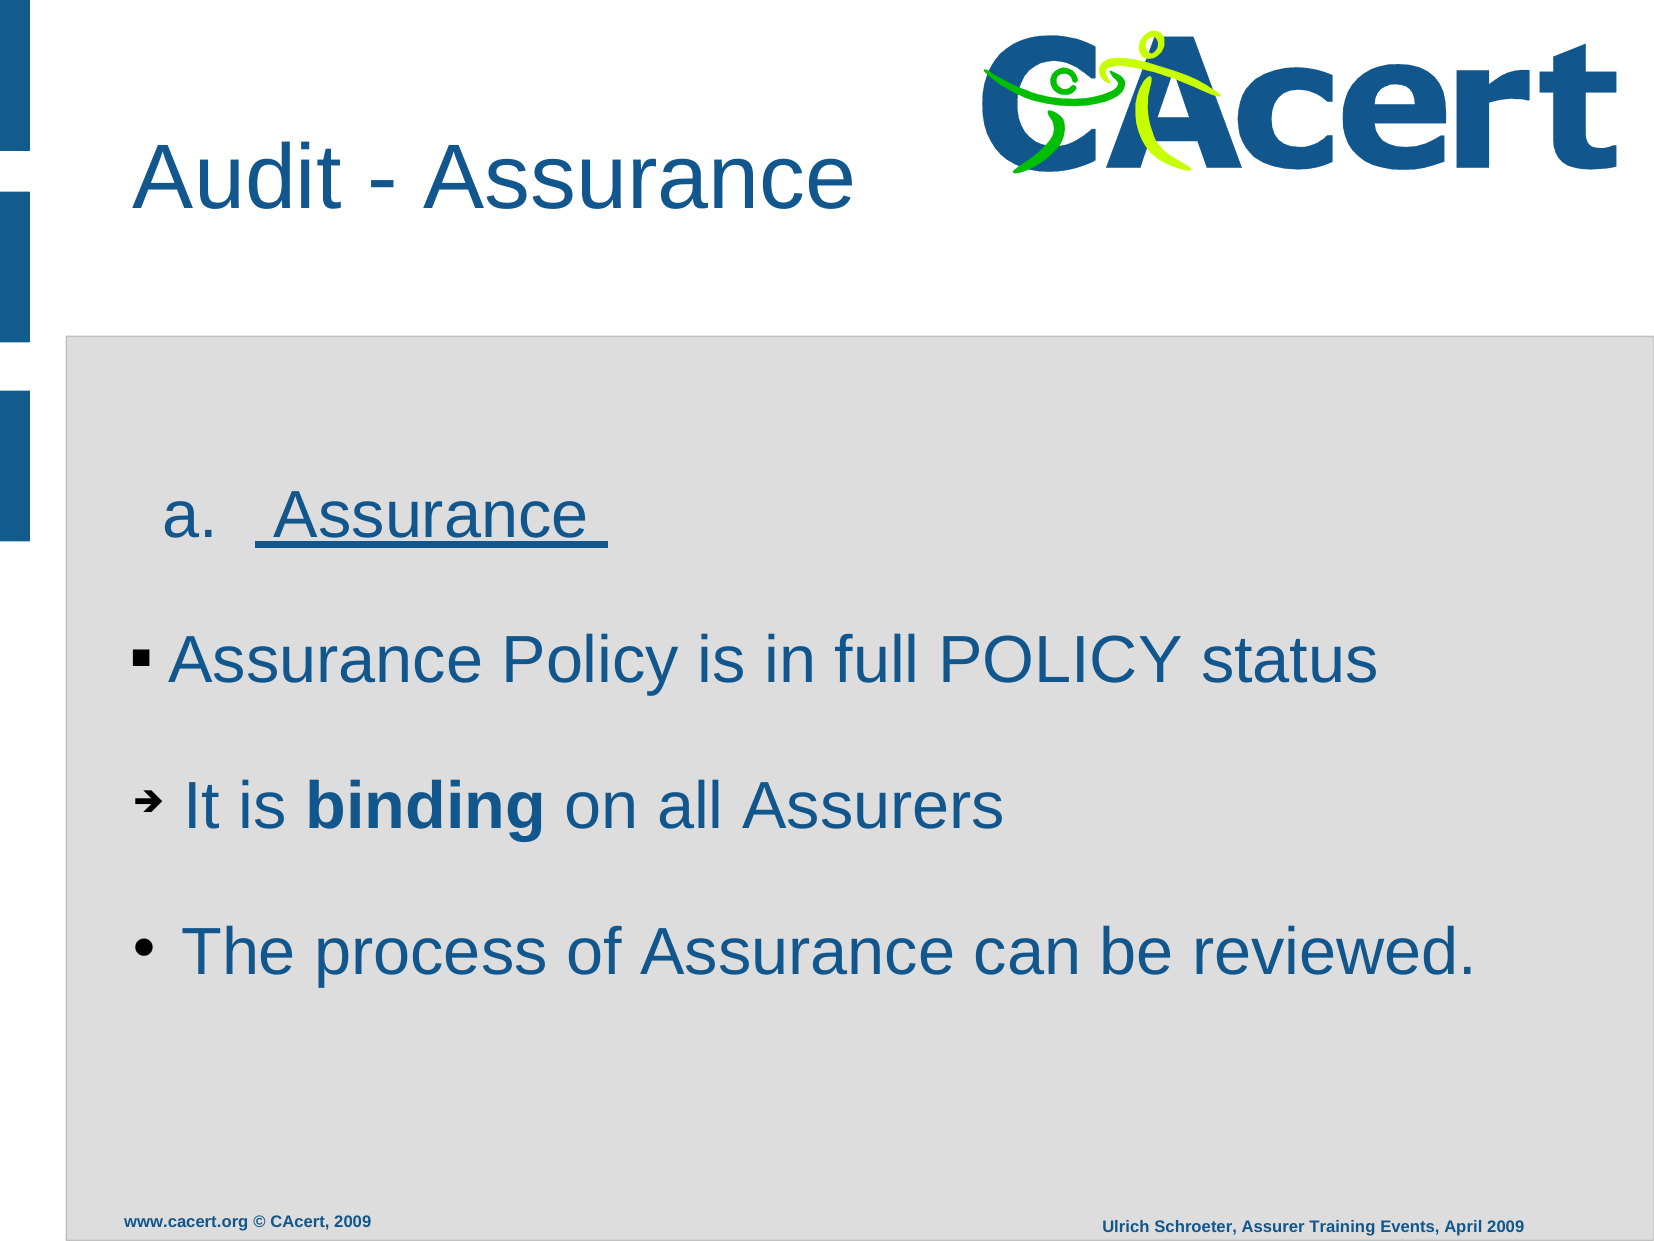

Audit - Assurance
a. Assurance
 Assurance Policy is in full POLICY status
 It is binding on all Assurers
 The process of Assurance can be reviewed.